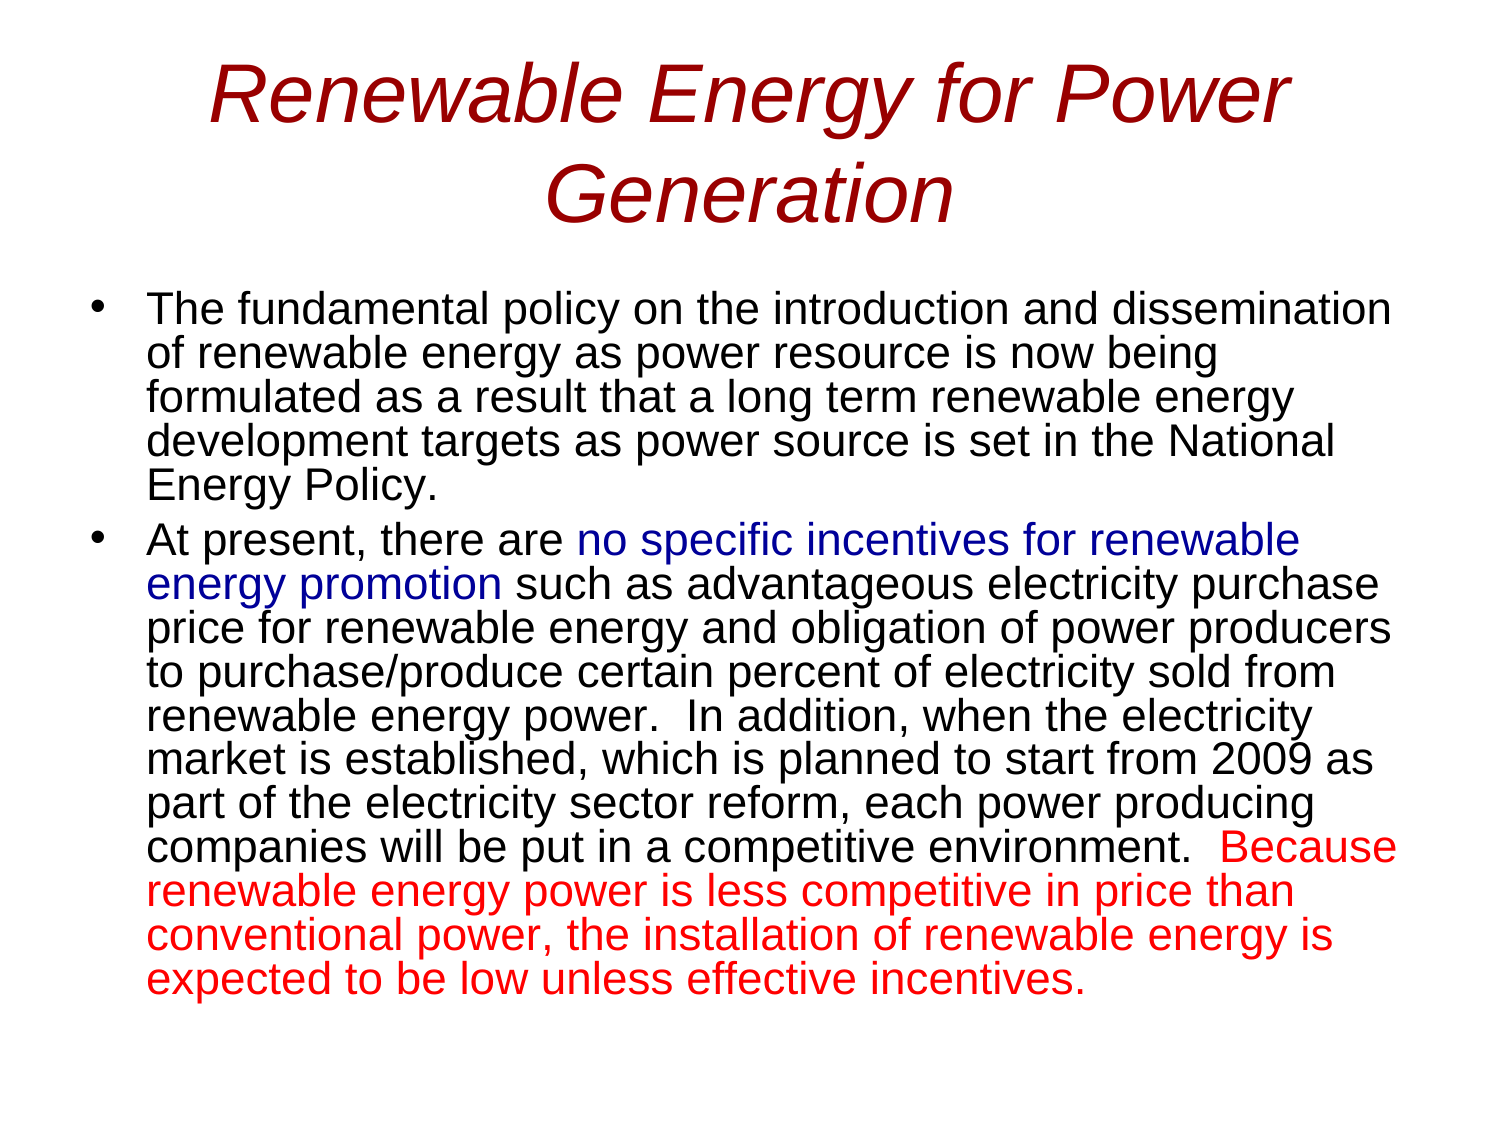

# Renewable Energy for Power Generation
The fundamental policy on the introduction and dissemination of renewable energy as power resource is now being formulated as a result that a long term renewable energy development targets as power source is set in the National Energy Policy.
At present, there are no specific incentives for renewable energy promotion such as advantageous electricity purchase price for renewable energy and obligation of power producers to purchase/produce certain percent of electricity sold from renewable energy power. In addition, when the electricity market is established, which is planned to start from 2009 as part of the electricity sector reform, each power producing companies will be put in a competitive environment. Because renewable energy power is less competitive in price than conventional power, the installation of renewable energy is expected to be low unless effective incentives.